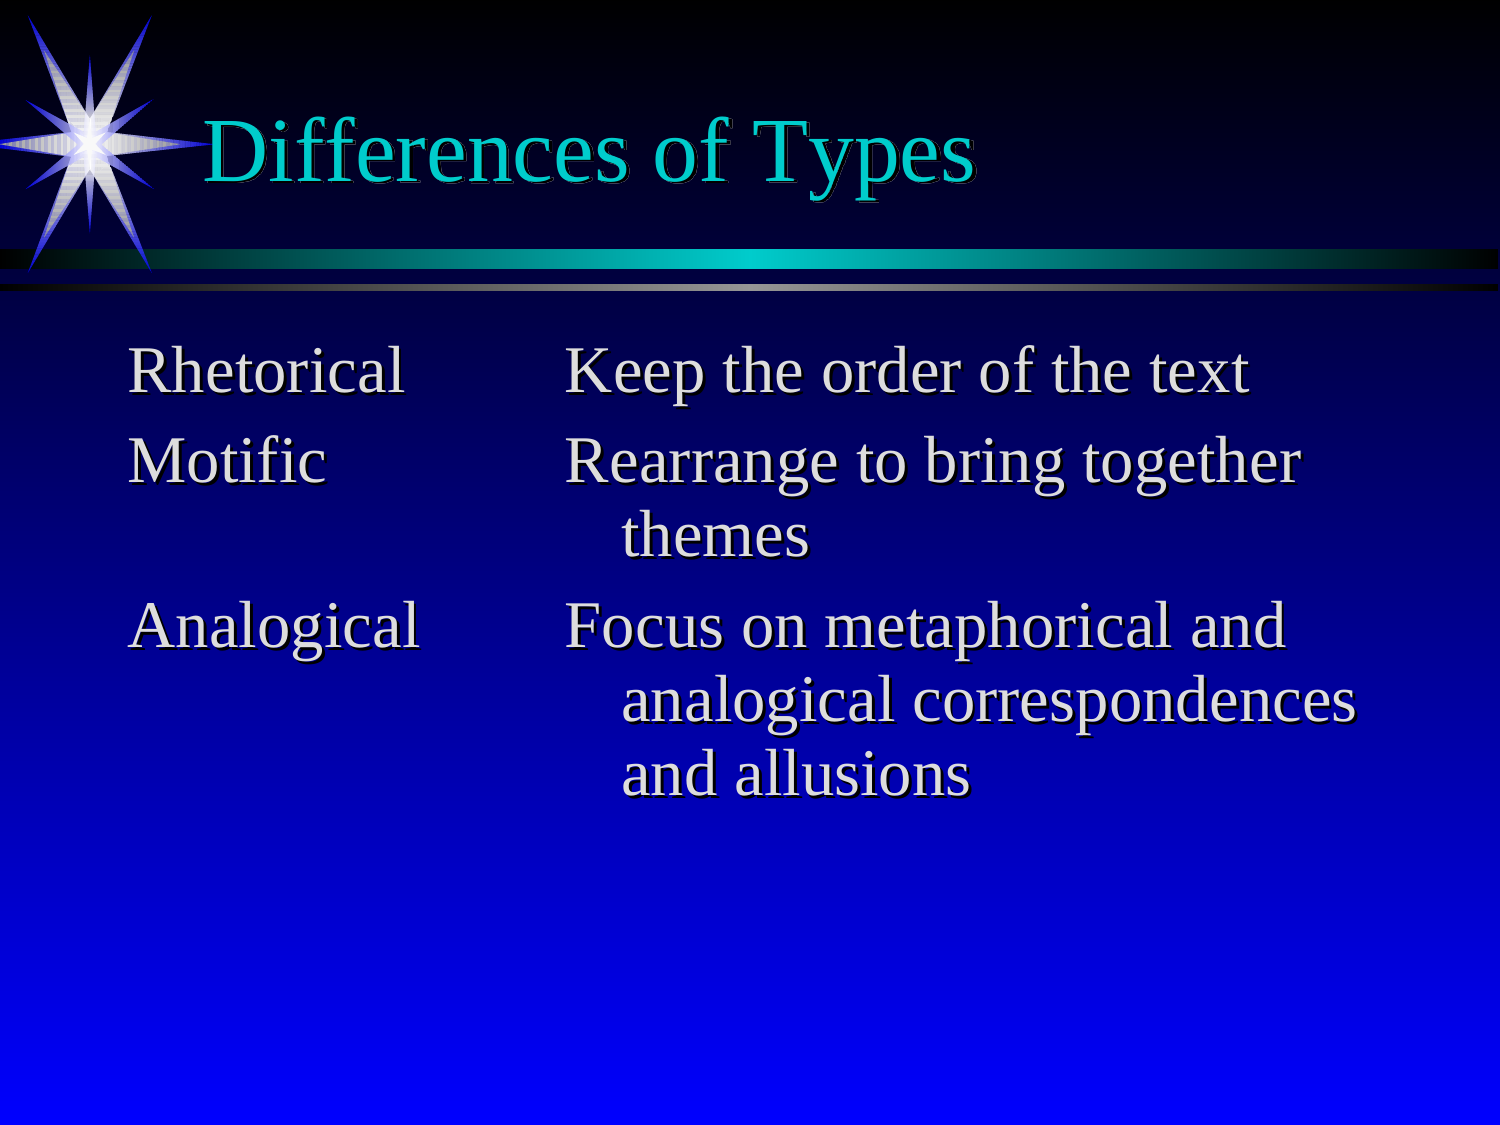

# Differences of Types
Rhetorical
Motific
Analogical
Keep the order of the text
Rearrange to bring together themes
Focus on metaphorical and analogical correspondences and allusions